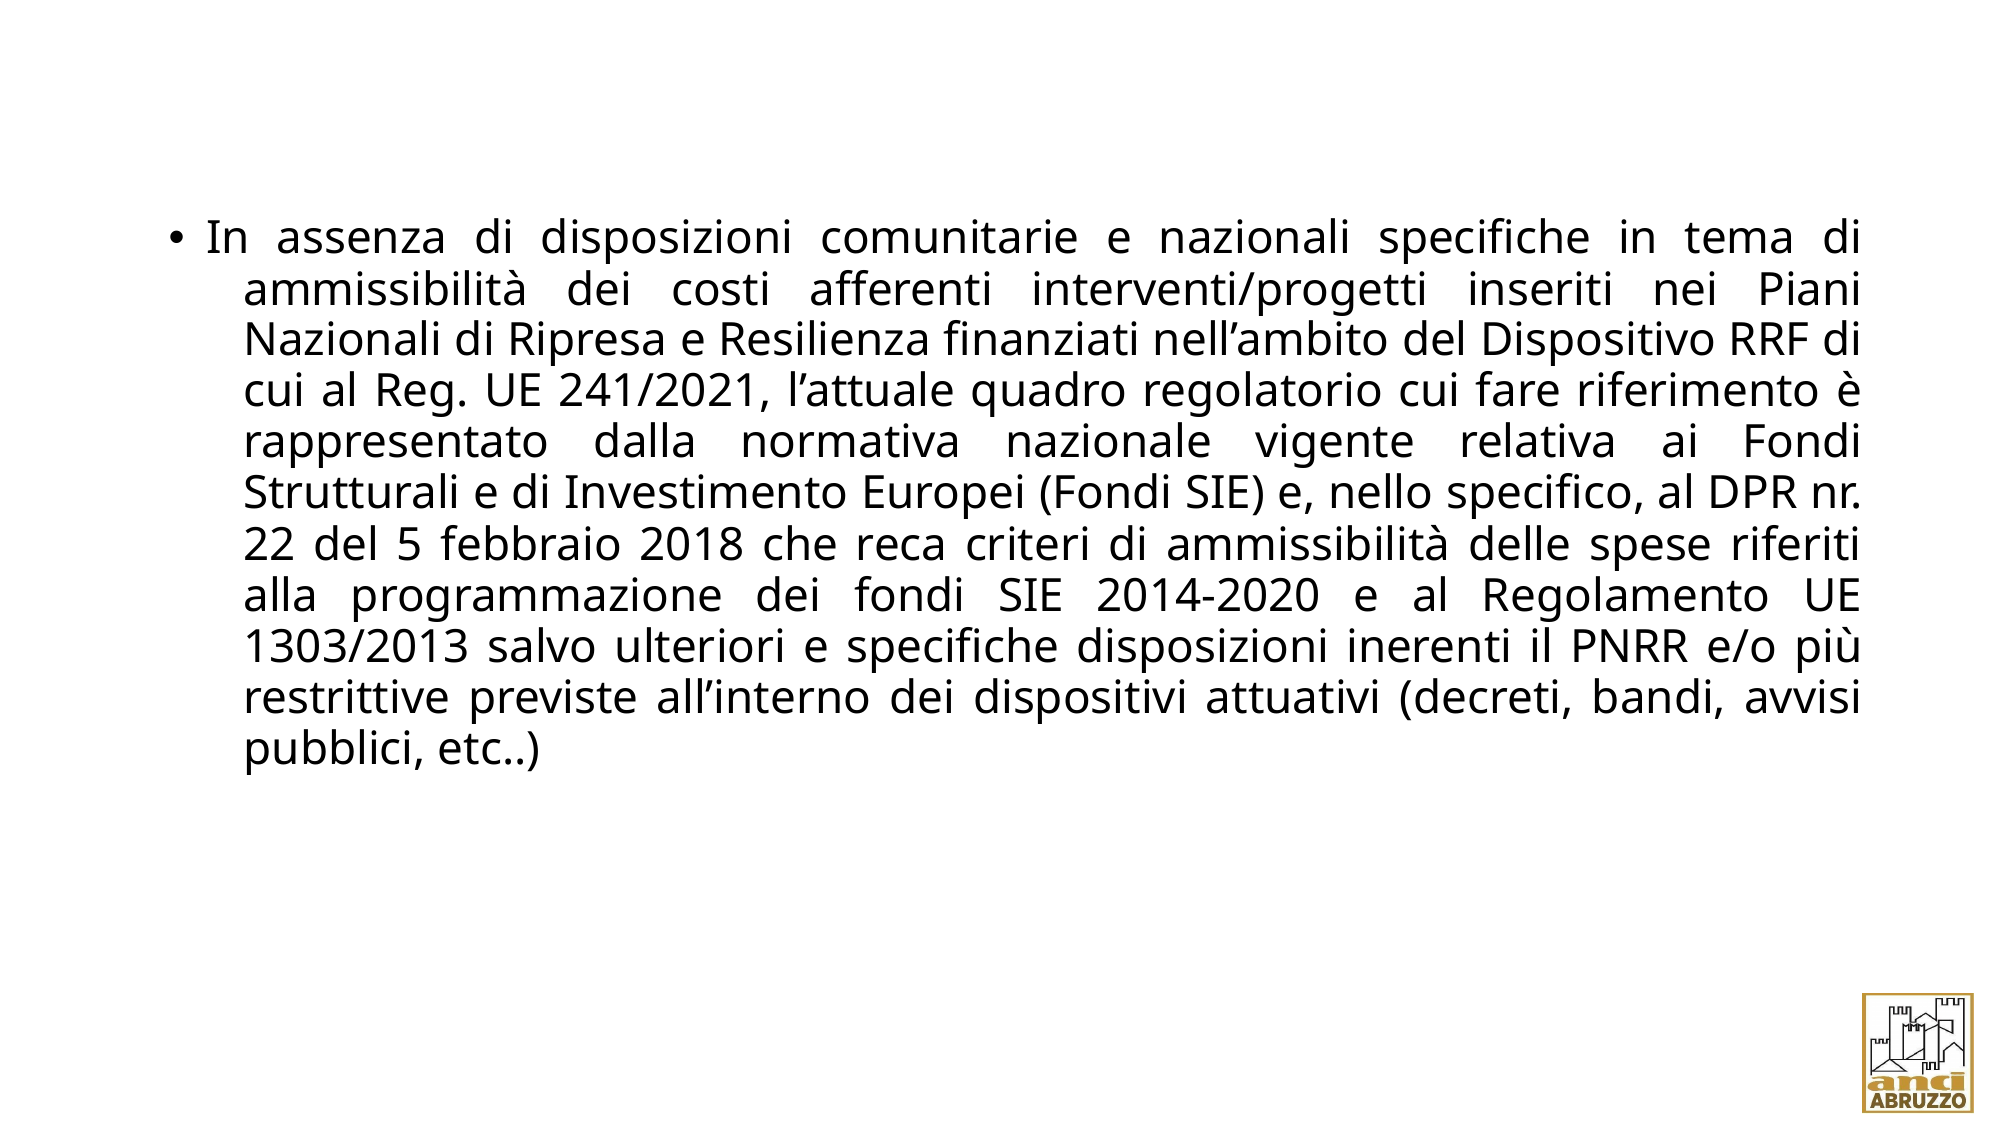

# In assenza di disposizioni comunitarie e nazionali specifiche in tema di ammissibilità dei costi afferenti interventi/progetti inseriti nei Piani Nazionali di Ripresa e Resilienza finanziati nell’ambito del Dispositivo RRF di cui al Reg. UE 241/2021, l’attuale quadro regolatorio cui fare riferimento è rappresentato dalla normativa nazionale vigente relativa ai Fondi Strutturali e di Investimento Europei (Fondi SIE) e, nello specifico, al DPR nr. 22 del 5 febbraio 2018 che reca criteri di ammissibilità delle spese riferiti alla programmazione dei fondi SIE 2014-2020 e al Regolamento UE 1303/2013 salvo ulteriori e specifiche disposizioni inerenti il PNRR e/o più restrittive previste all’interno dei dispositivi attuativi (decreti, bandi, avvisi pubblici, etc..)